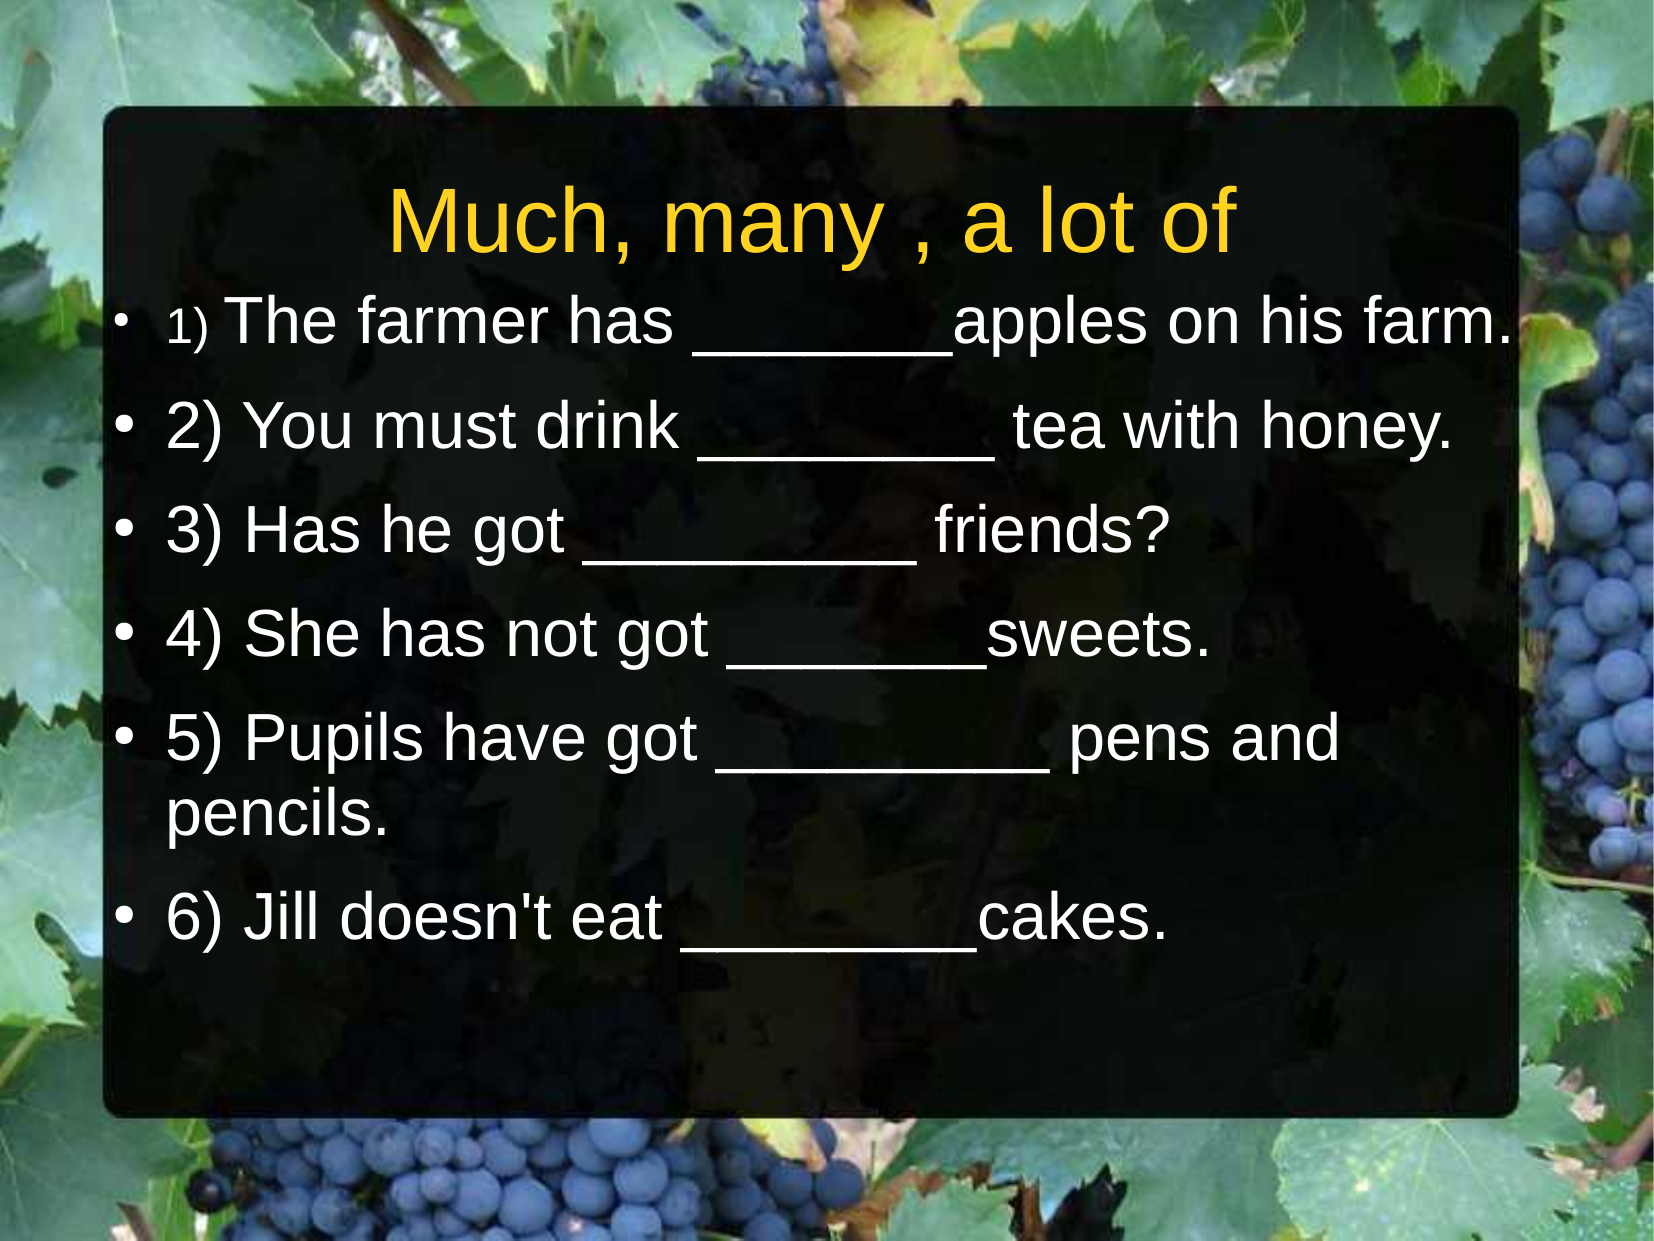

# Much, many , a lot of
1) The farmer has _______apples on his farm.
2) You must drink ________ tea with honey.
3) Has he got _________ friends?
4) She has not got _______sweets.
5) Pupils have got _________ pens and pencils.
6) Jill doesn't eat ________cakes.